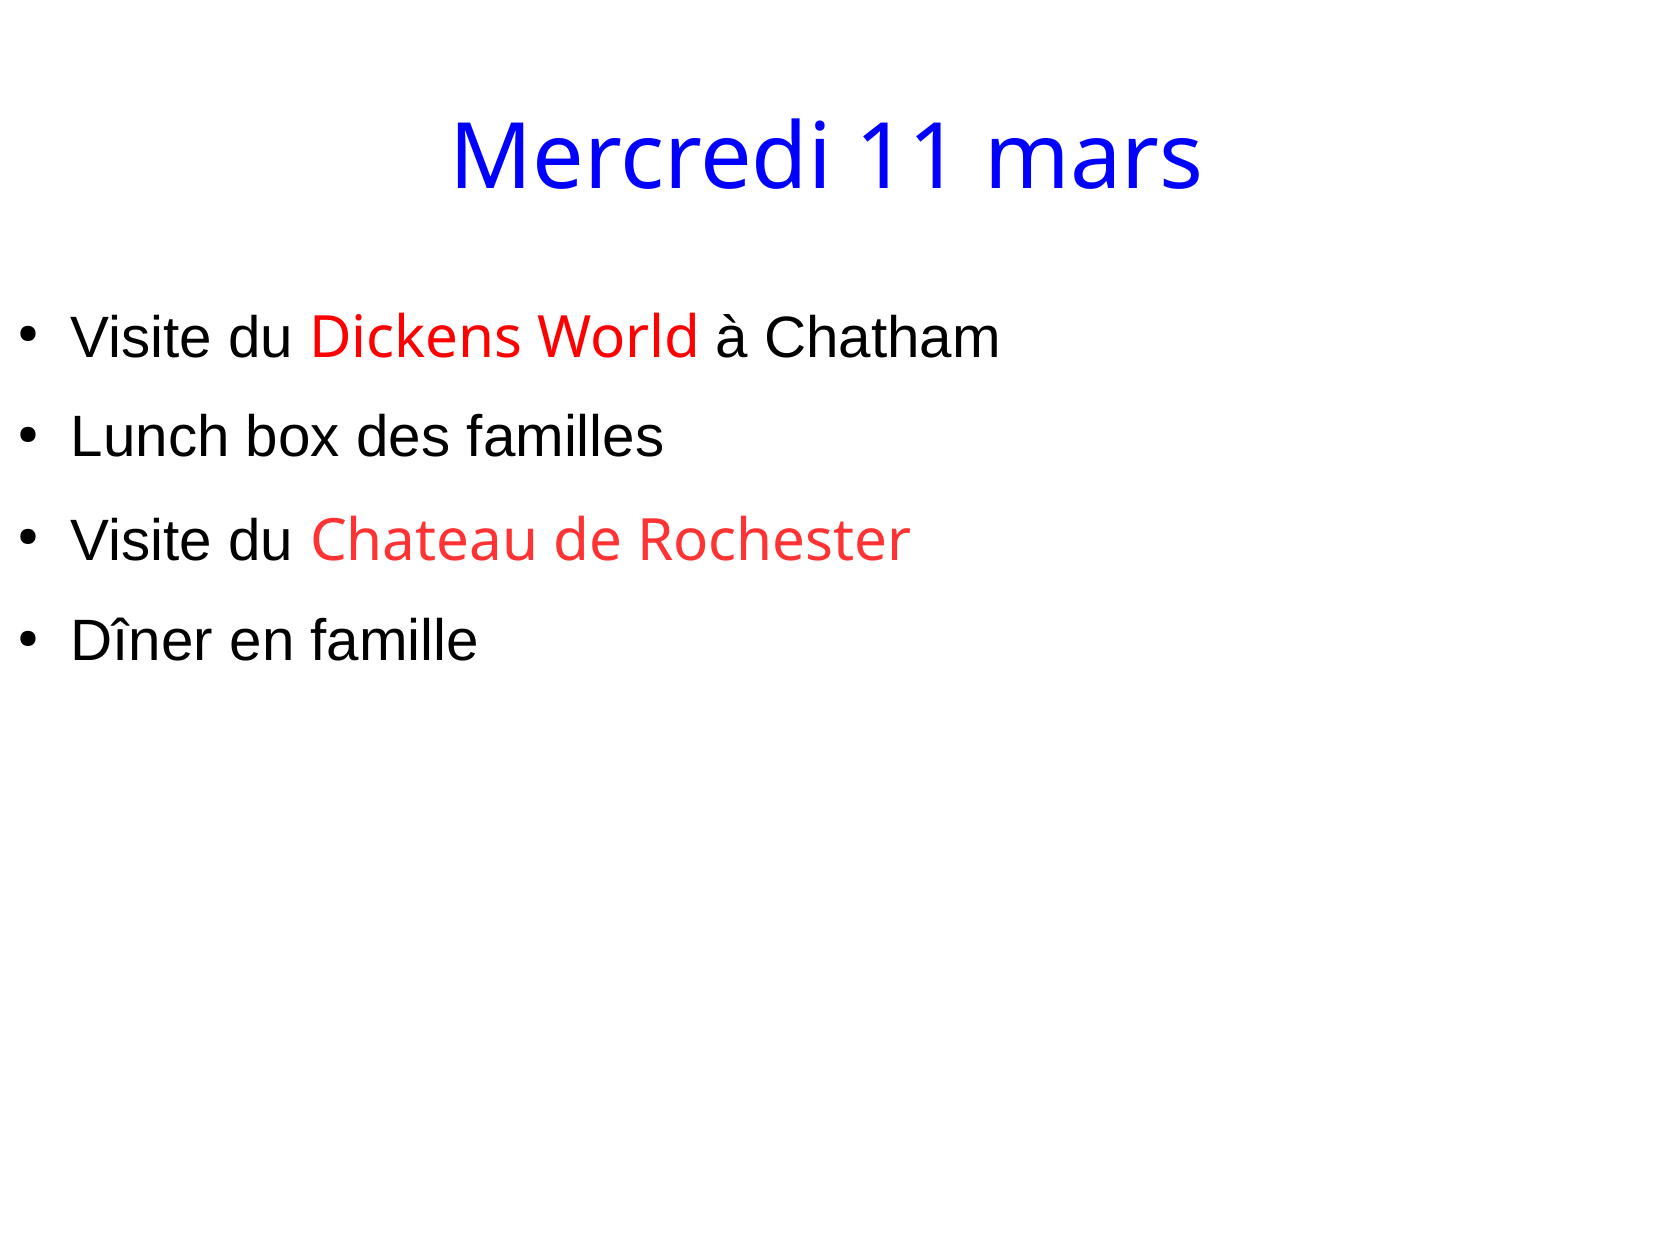

# Mercredi 11 mars
Visite du Dickens World à Chatham
Lunch box des familles
Visite du Chateau de Rochester
Dîner en famille